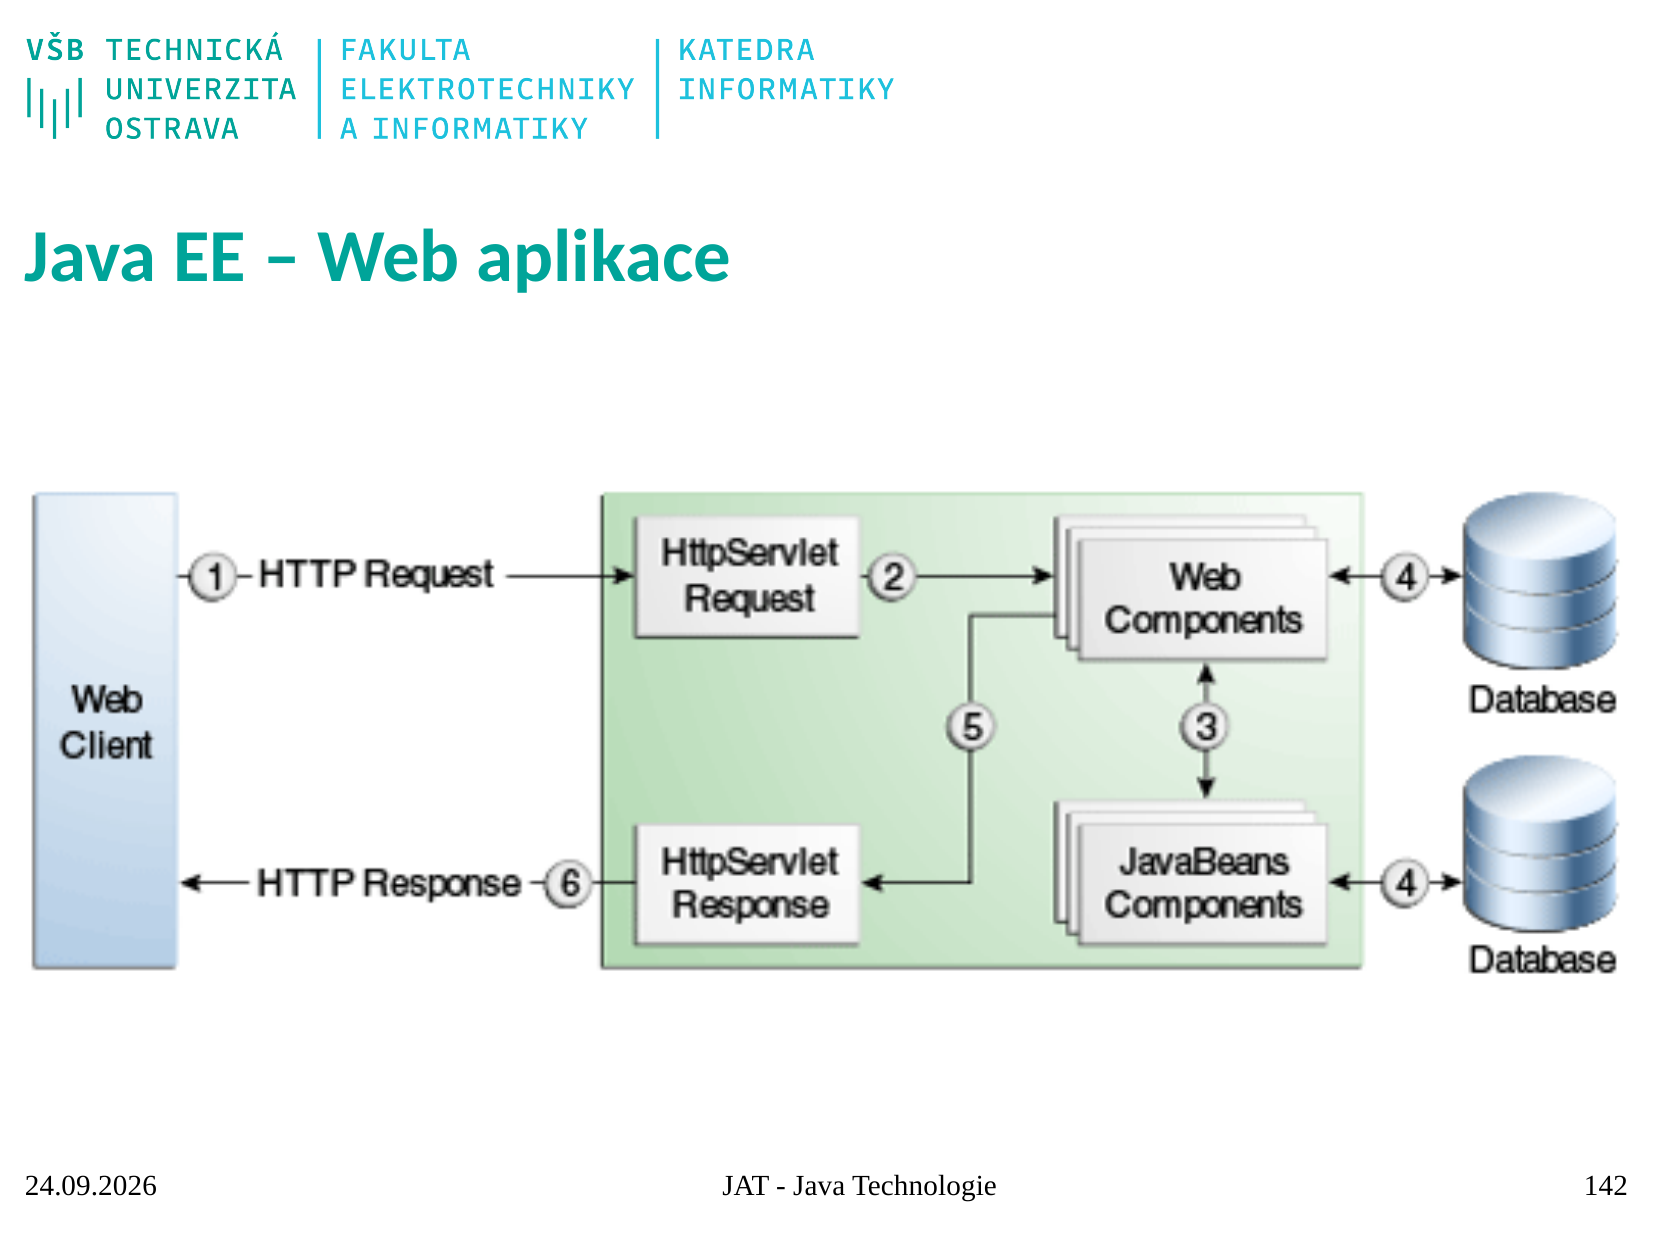

# Java EE – Web aplikace
JAT - Java Technologie
142